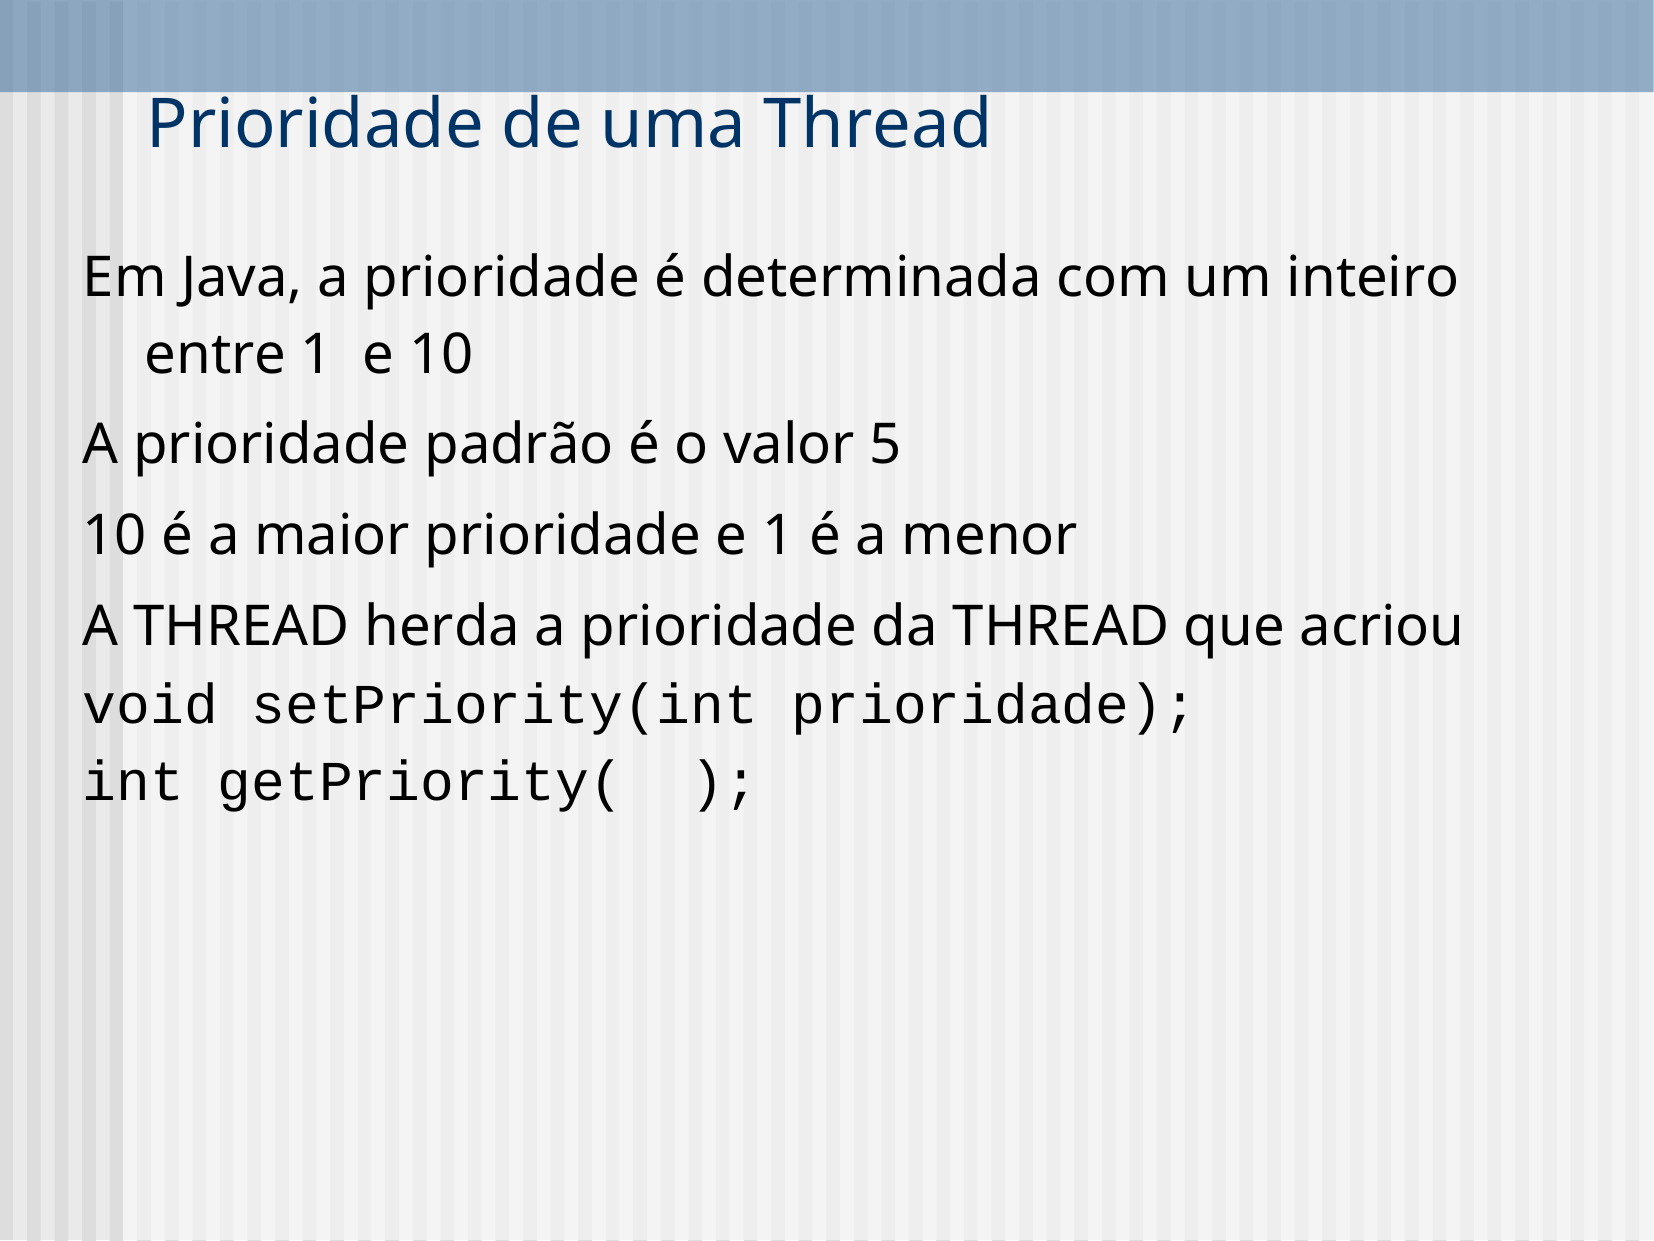

# Prioridade de uma Thread
Em Java, a prioridade é determinada com um inteiro entre 1 e 10
A prioridade padrão é o valor 5
10 é a maior prioridade e 1 é a menor
A THREAD herda a prioridade da THREAD que acriou
void setPriority(int prioridade);
int getPriority( );